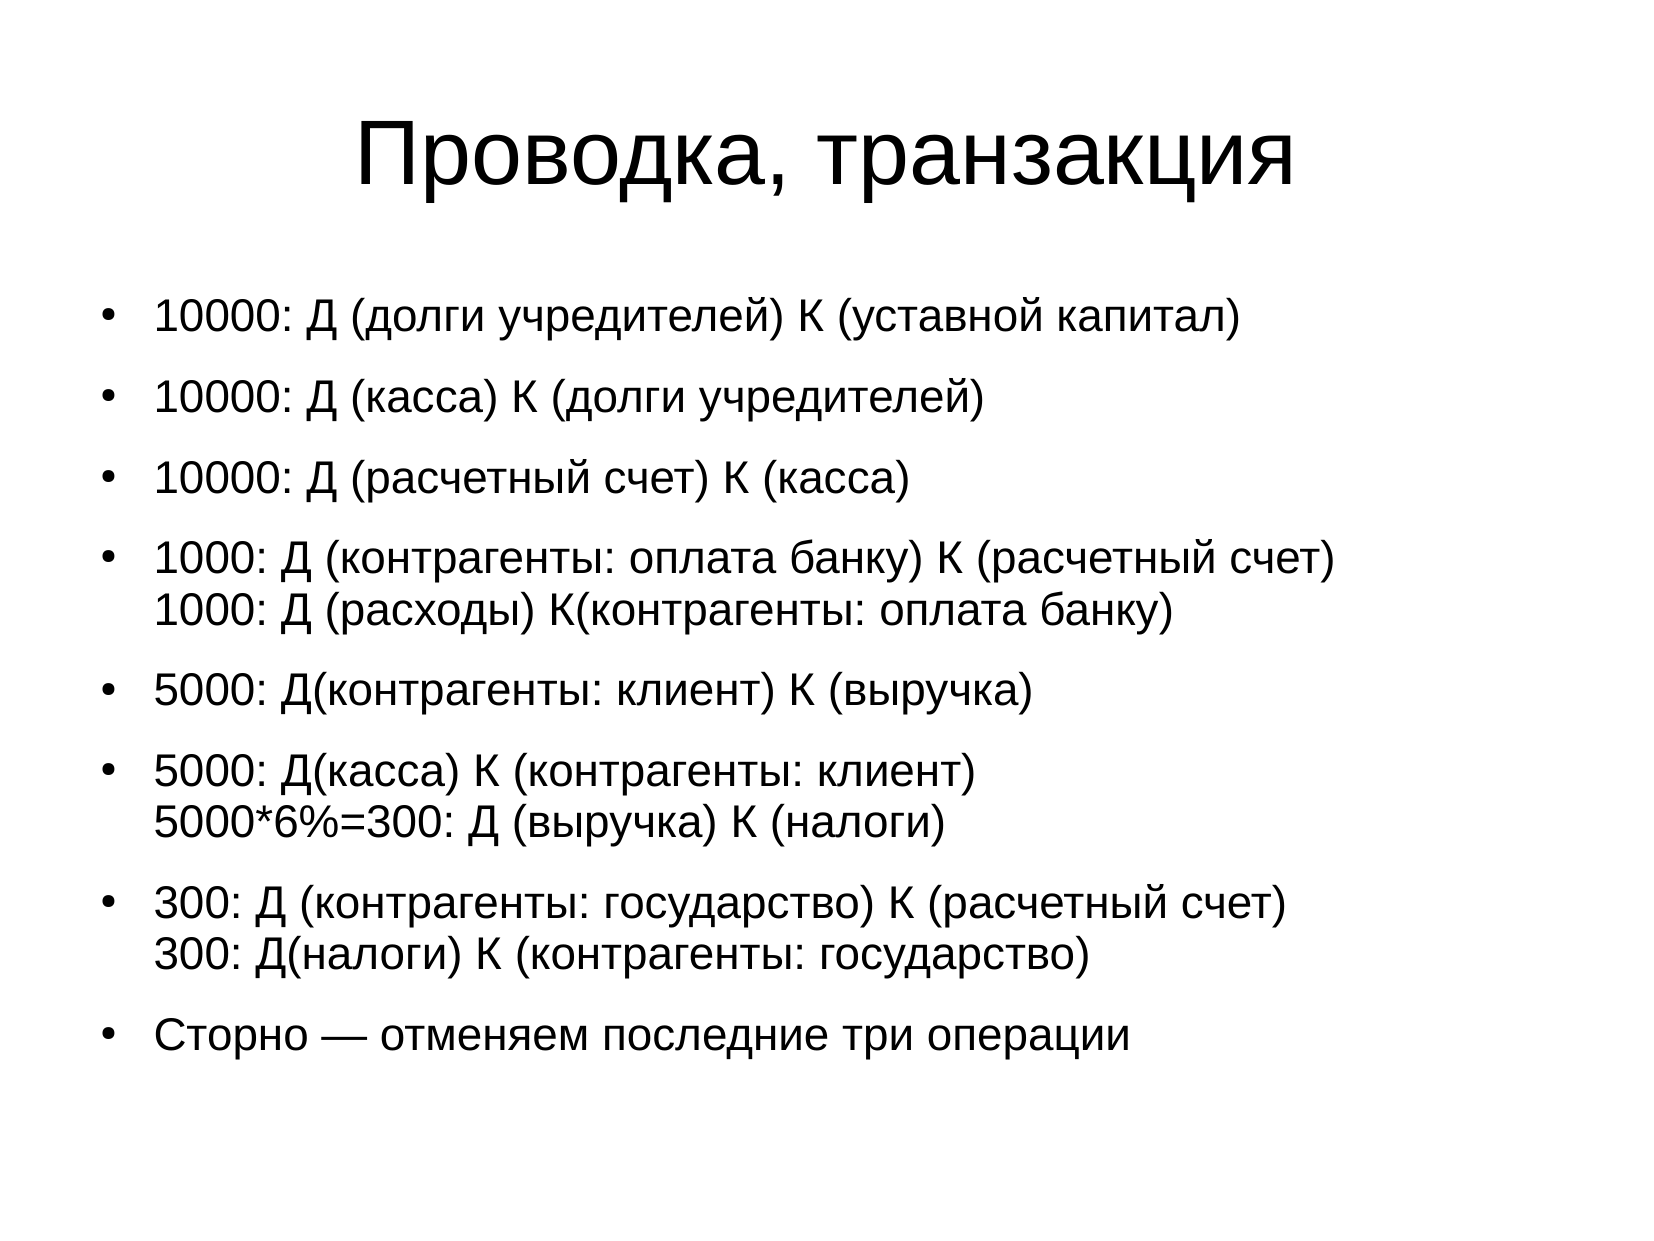

# Проводка, транзакция
10000: Д (долги учредителей) К (уставной капитал)
10000: Д (касса) К (долги учредителей)
10000: Д (расчетный счет) К (касса)
1000: Д (контрагенты: оплата банку) К (расчетный счет)
1000: Д (расходы) К(контрагенты: оплата банку)
5000: Д(контрагенты: клиент) К (выручка)
5000: Д(касса) К (контрагенты: клиент)
5000*6%=300: Д (выручка) К (налоги)
300: Д (контрагенты: государство) К (расчетный счет)
300: Д(налоги) К (контрагенты: государство)
Сторно — отменяем последние три операции